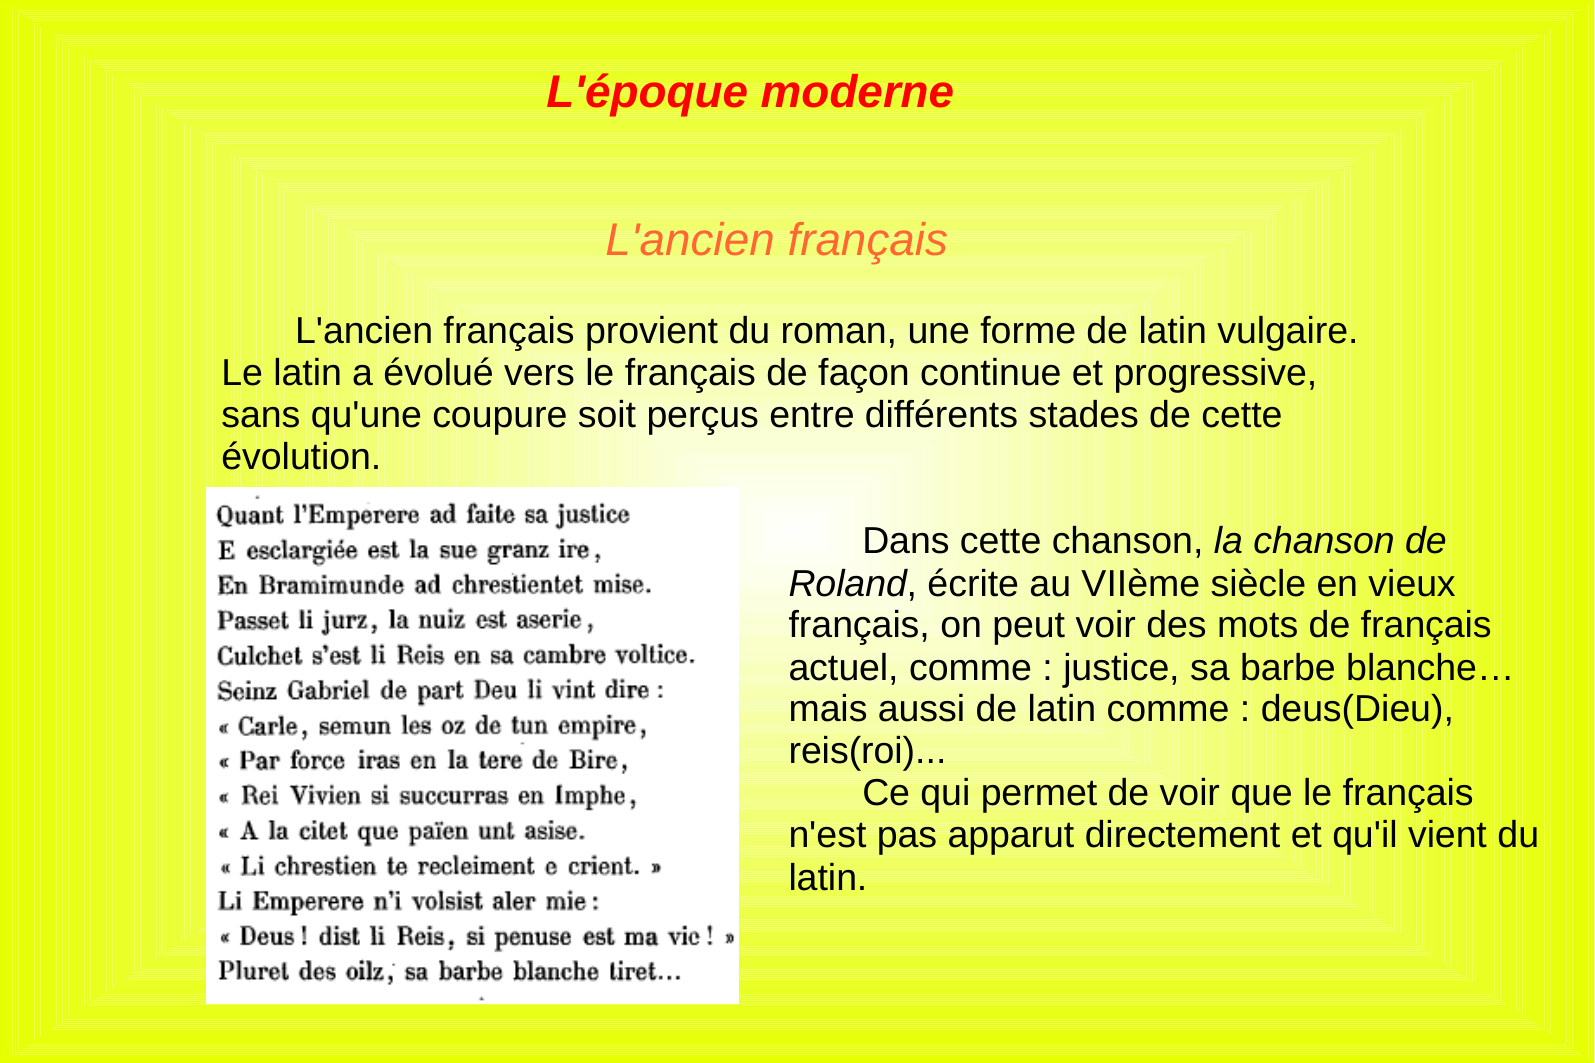

L'époque moderne
L'ancien français
	L'ancien français provient du roman, une forme de latin vulgaire. Le latin a évolué vers le français de façon continue et progressive, sans qu'une coupure soit perçus entre différents stades de cette évolution.
	Dans cette chanson, la chanson de Roland, écrite au VIIème siècle en vieux français, on peut voir des mots de français actuel, comme : justice, sa barbe blanche… mais aussi de latin comme : deus(Dieu), reis(roi)...
	Ce qui permet de voir que le français n'est pas apparut directement et qu'il vient du latin.